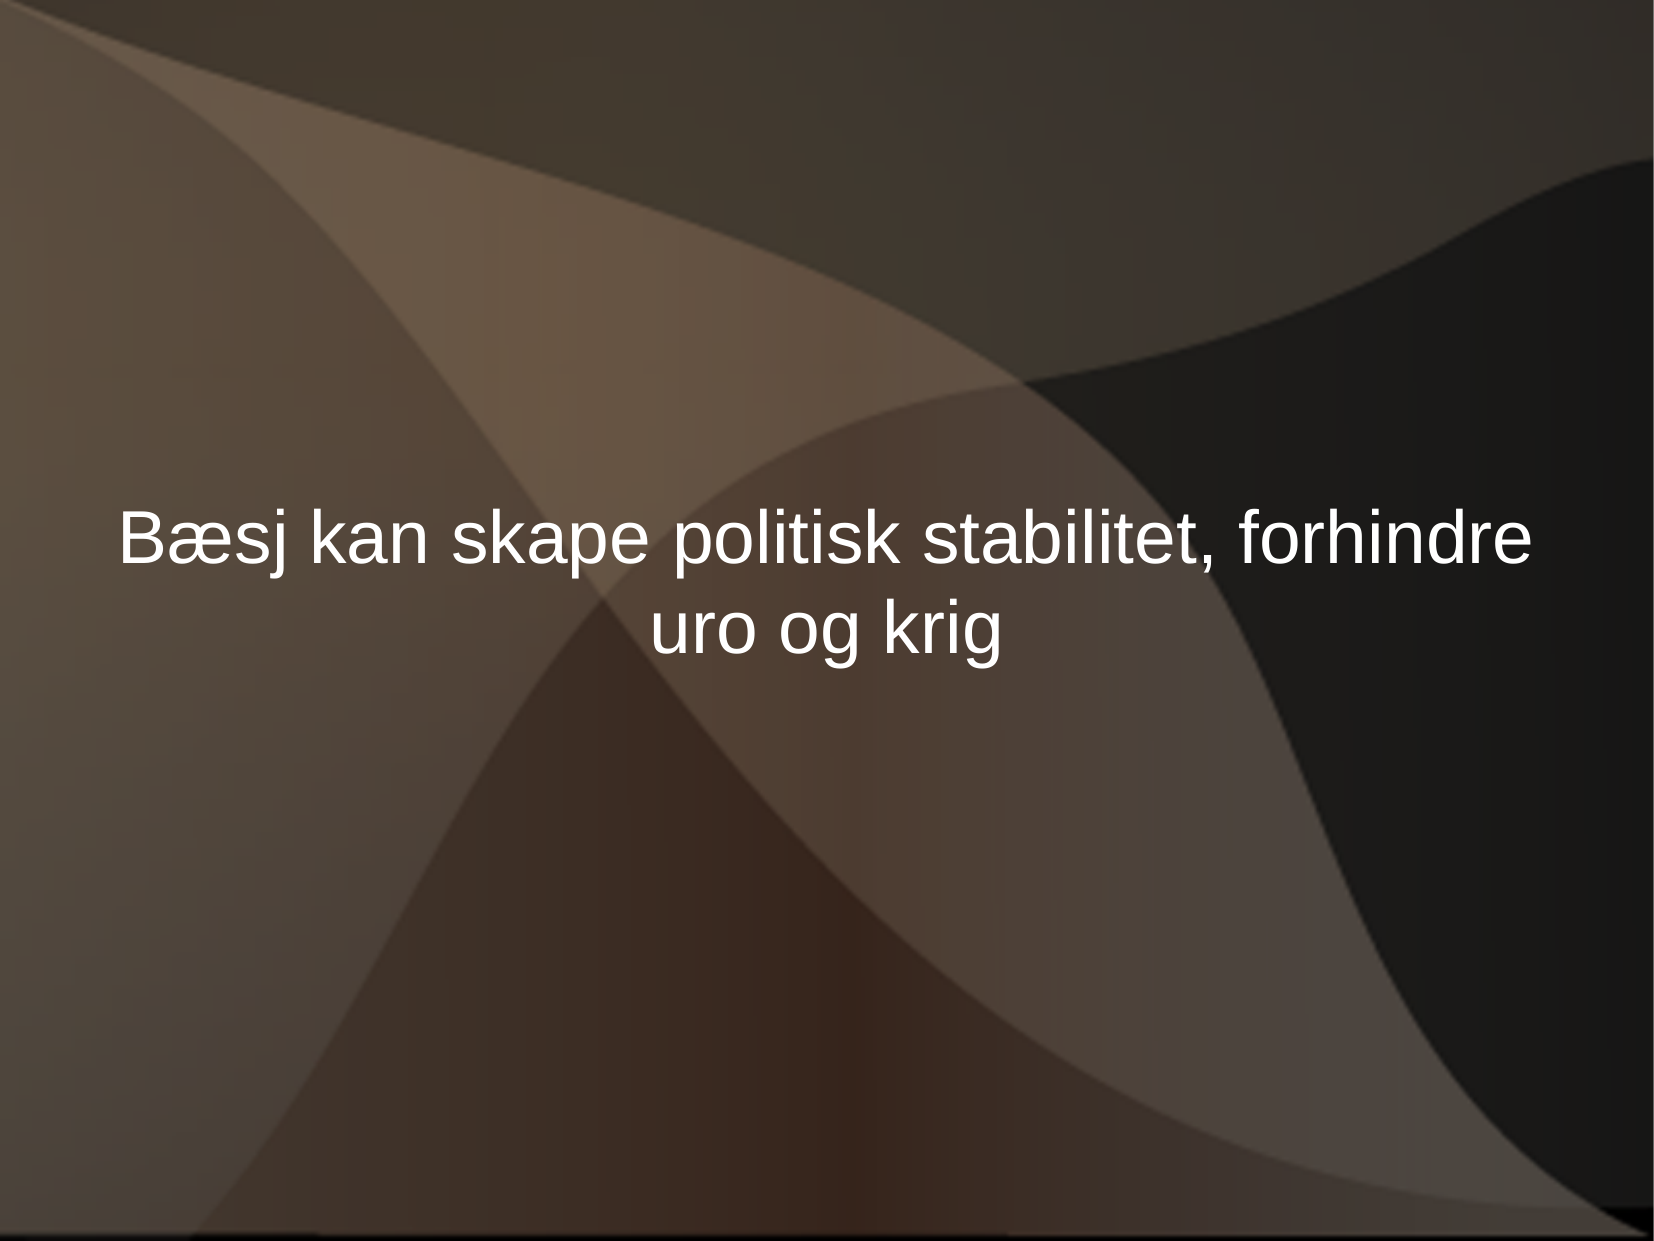

# Bæsj kan skape politisk stabilitet, forhindre uro og krig